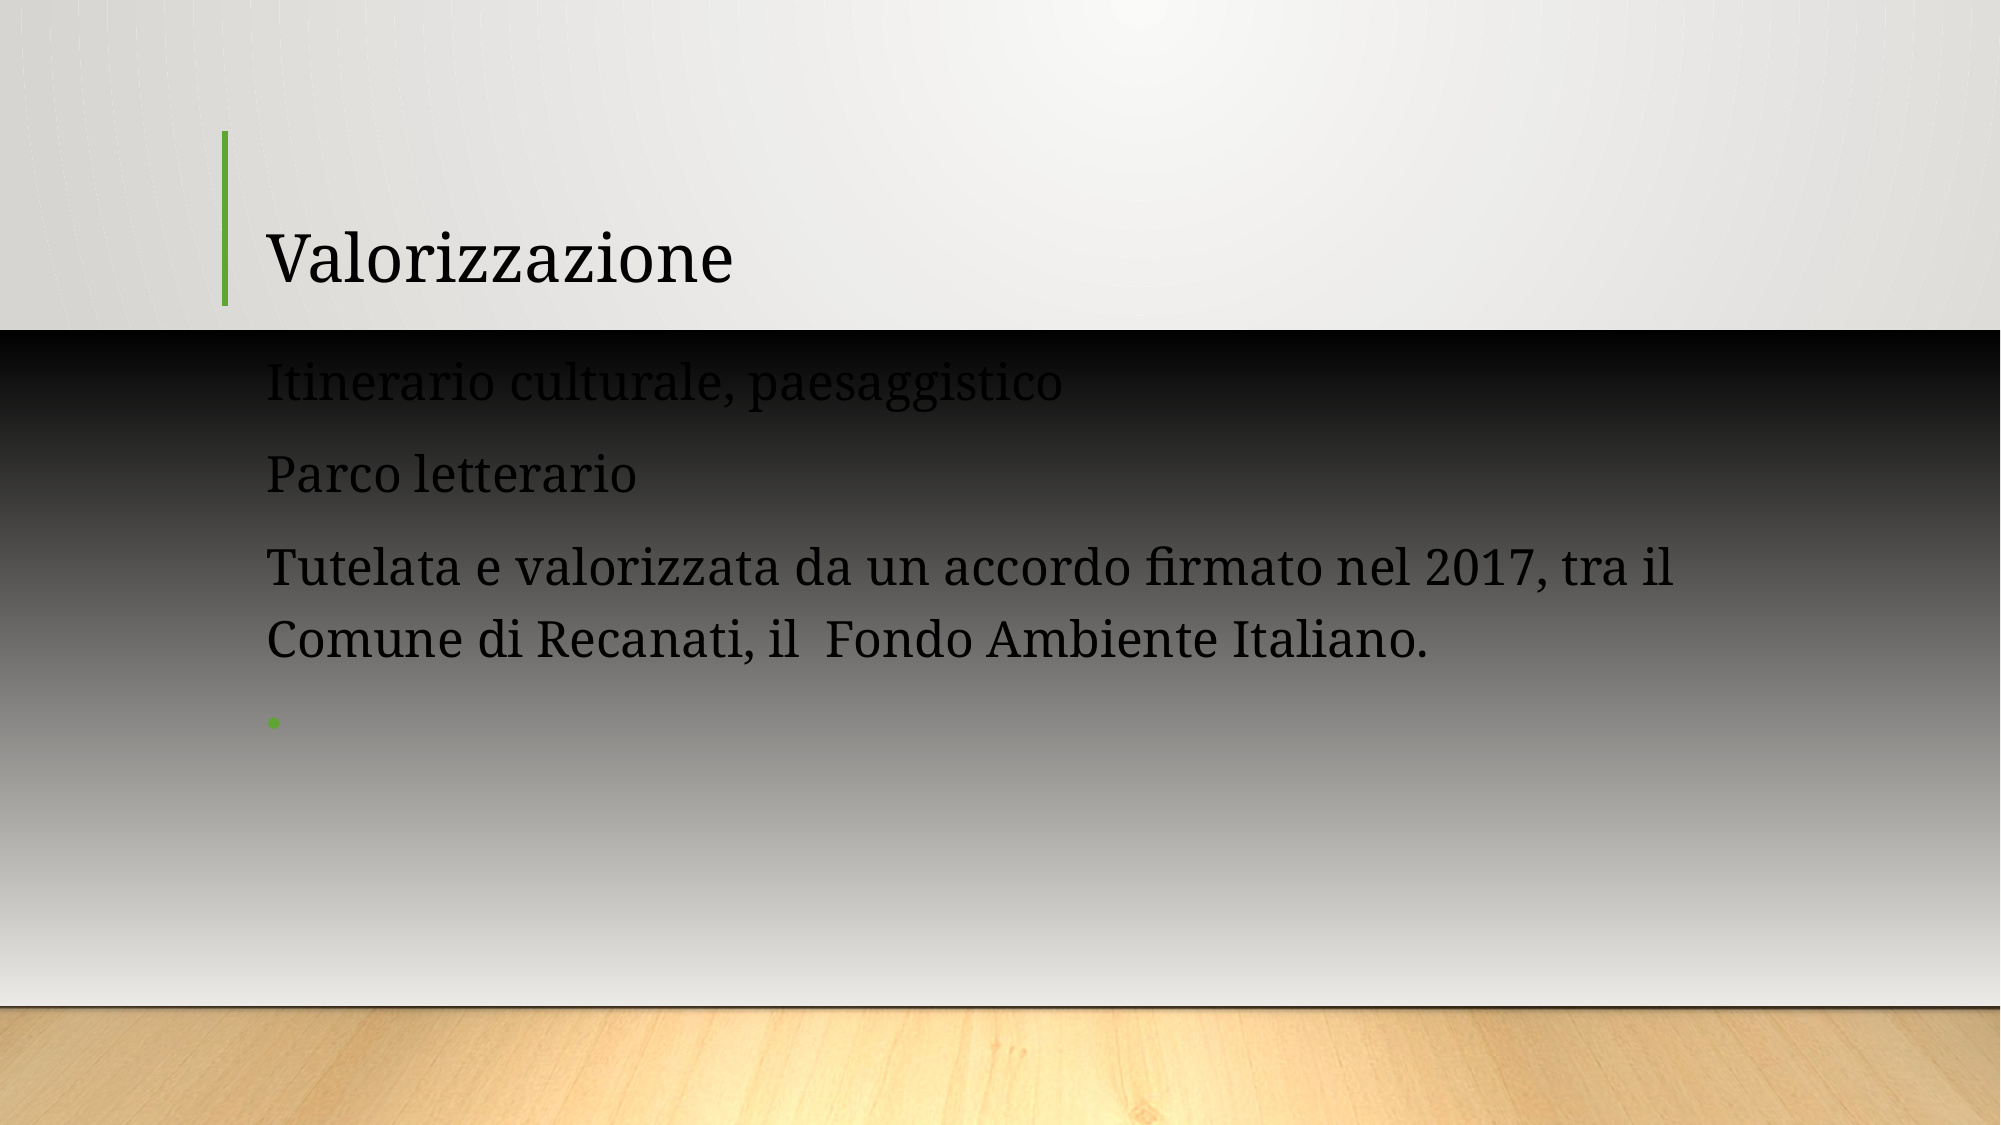

# Valorizzazione
Itinerario culturale, paesaggistico
Parco letterario
Tutelata e valorizzata da un accordo firmato nel 2017, tra il Comune di Recanati, il  Fondo Ambiente Italiano.